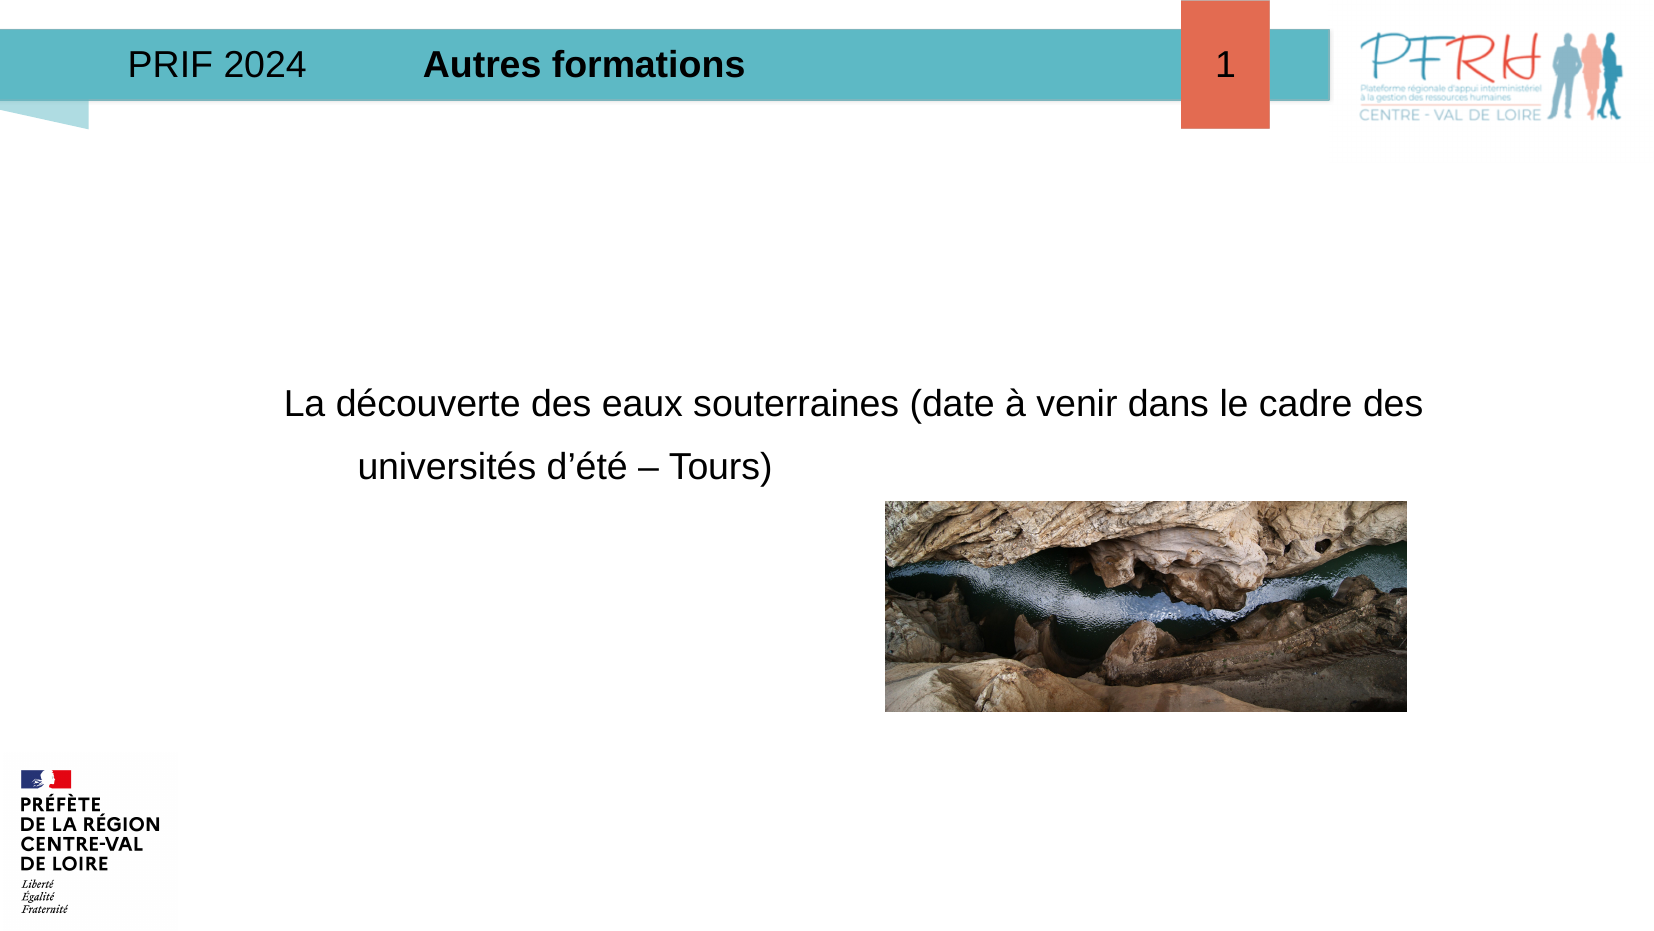

1
PRIF 2024		Autres formations
La découverte des eaux souterraines (date à venir dans le cadre des
	universités d’été – Tours)